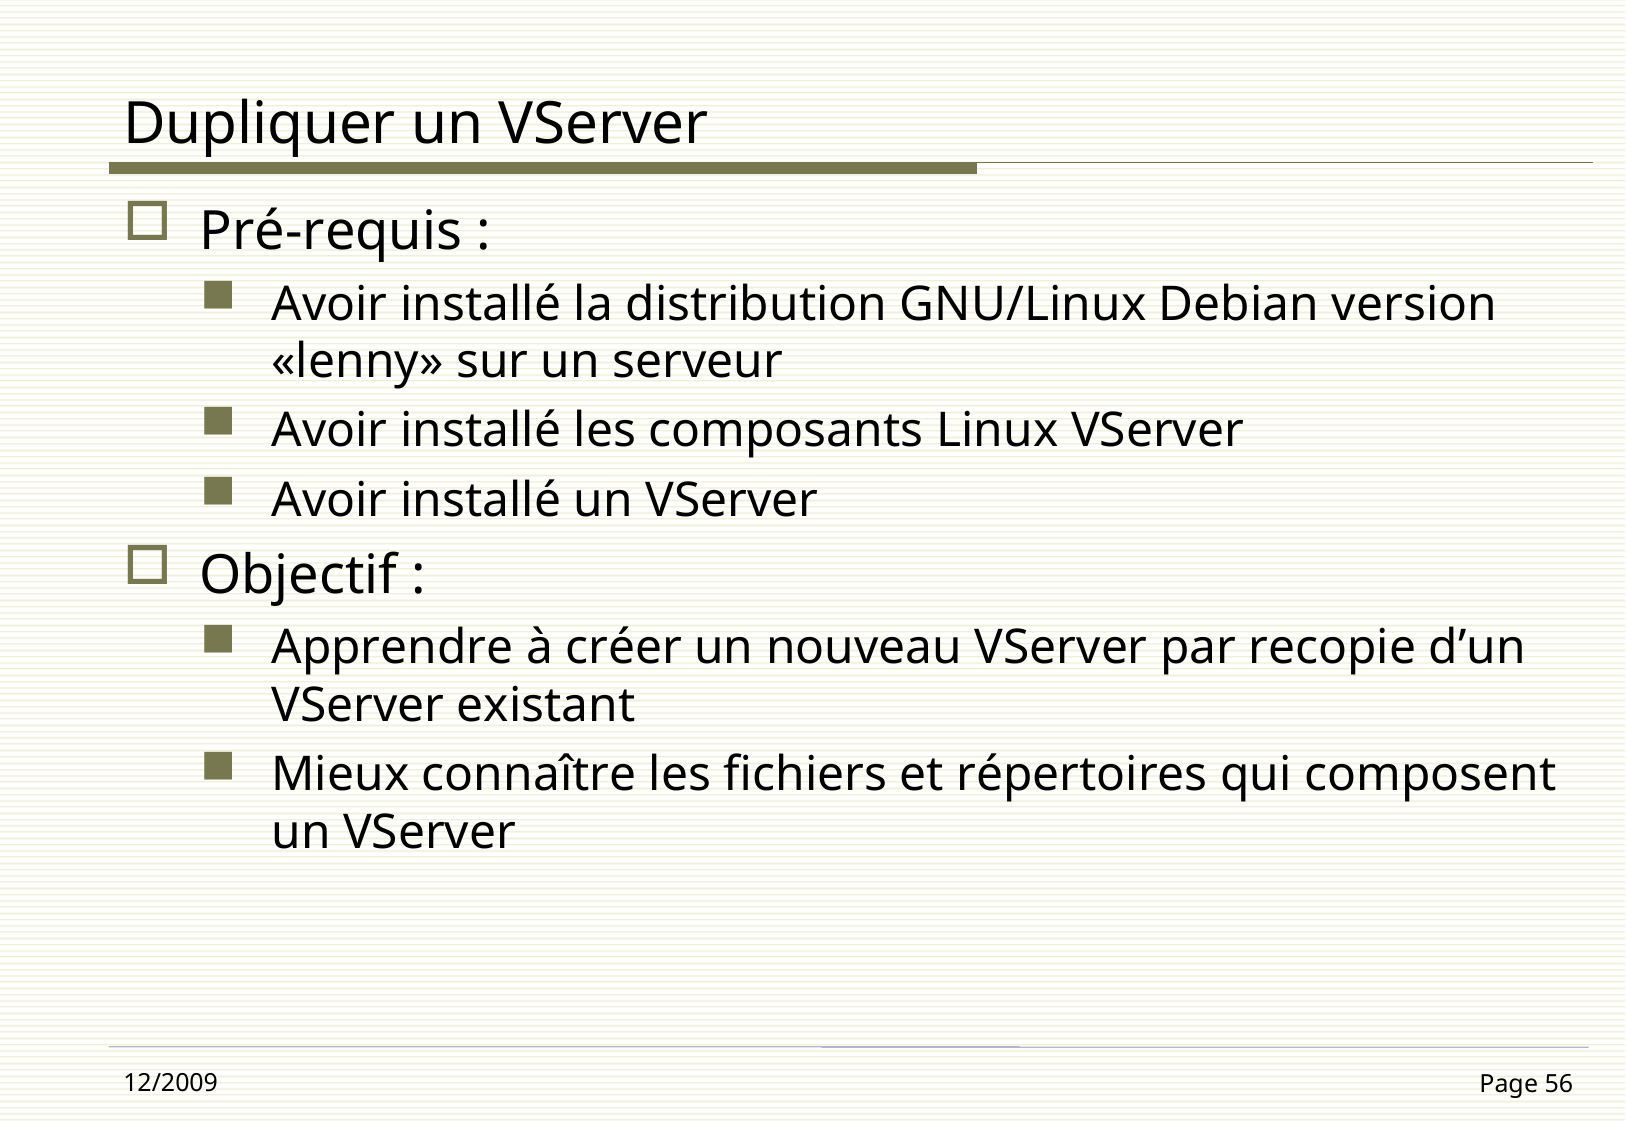

# Dupliquer un VServer
Pré-requis :
Avoir installé la distribution GNU/Linux Debian version «lenny» sur un serveur
Avoir installé les composants Linux VServer
Avoir installé un VServer
Objectif :
Apprendre à créer un nouveau VServer par recopie d’un VServer existant
Mieux connaître les fichiers et répertoires qui composent un VServer
56